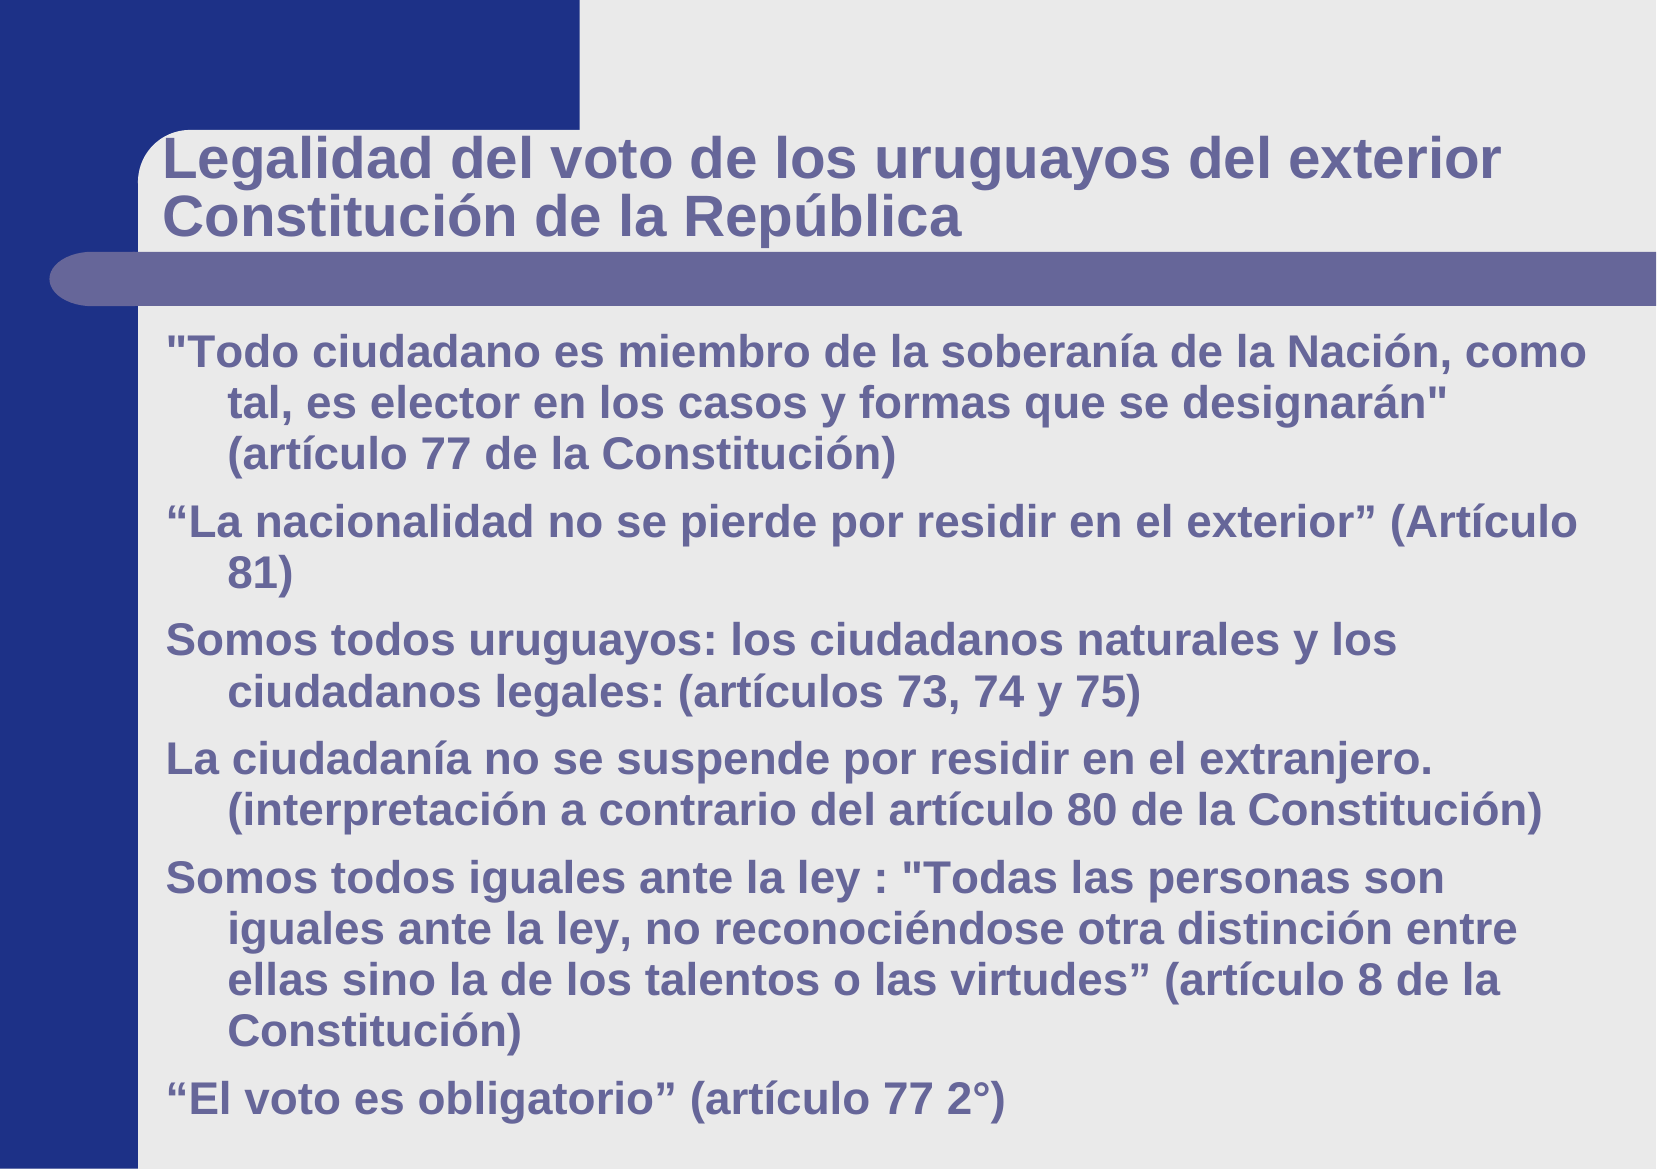

# Legalidad del voto de los uruguayos del exterior Constitución de la República
"Todo ciudadano es miembro de la soberanía de la Nación, como tal, es elector en los casos y formas que se designarán" (artículo 77 de la Constitución)
“La nacionalidad no se pierde por residir en el exterior” (Artículo 81)
Somos todos uruguayos: los ciudadanos naturales y los ciudadanos legales: (artículos 73, 74 y 75)
La ciudadanía no se suspende por residir en el extranjero. (interpretación a contrario del artículo 80 de la Constitución)
Somos todos iguales ante la ley : "Todas las personas son iguales ante la ley, no reconociéndose otra distinción entre ellas sino la de los talentos o las virtudes” (artículo 8 de la Constitución)
“El voto es obligatorio” (artículo 77 2°)